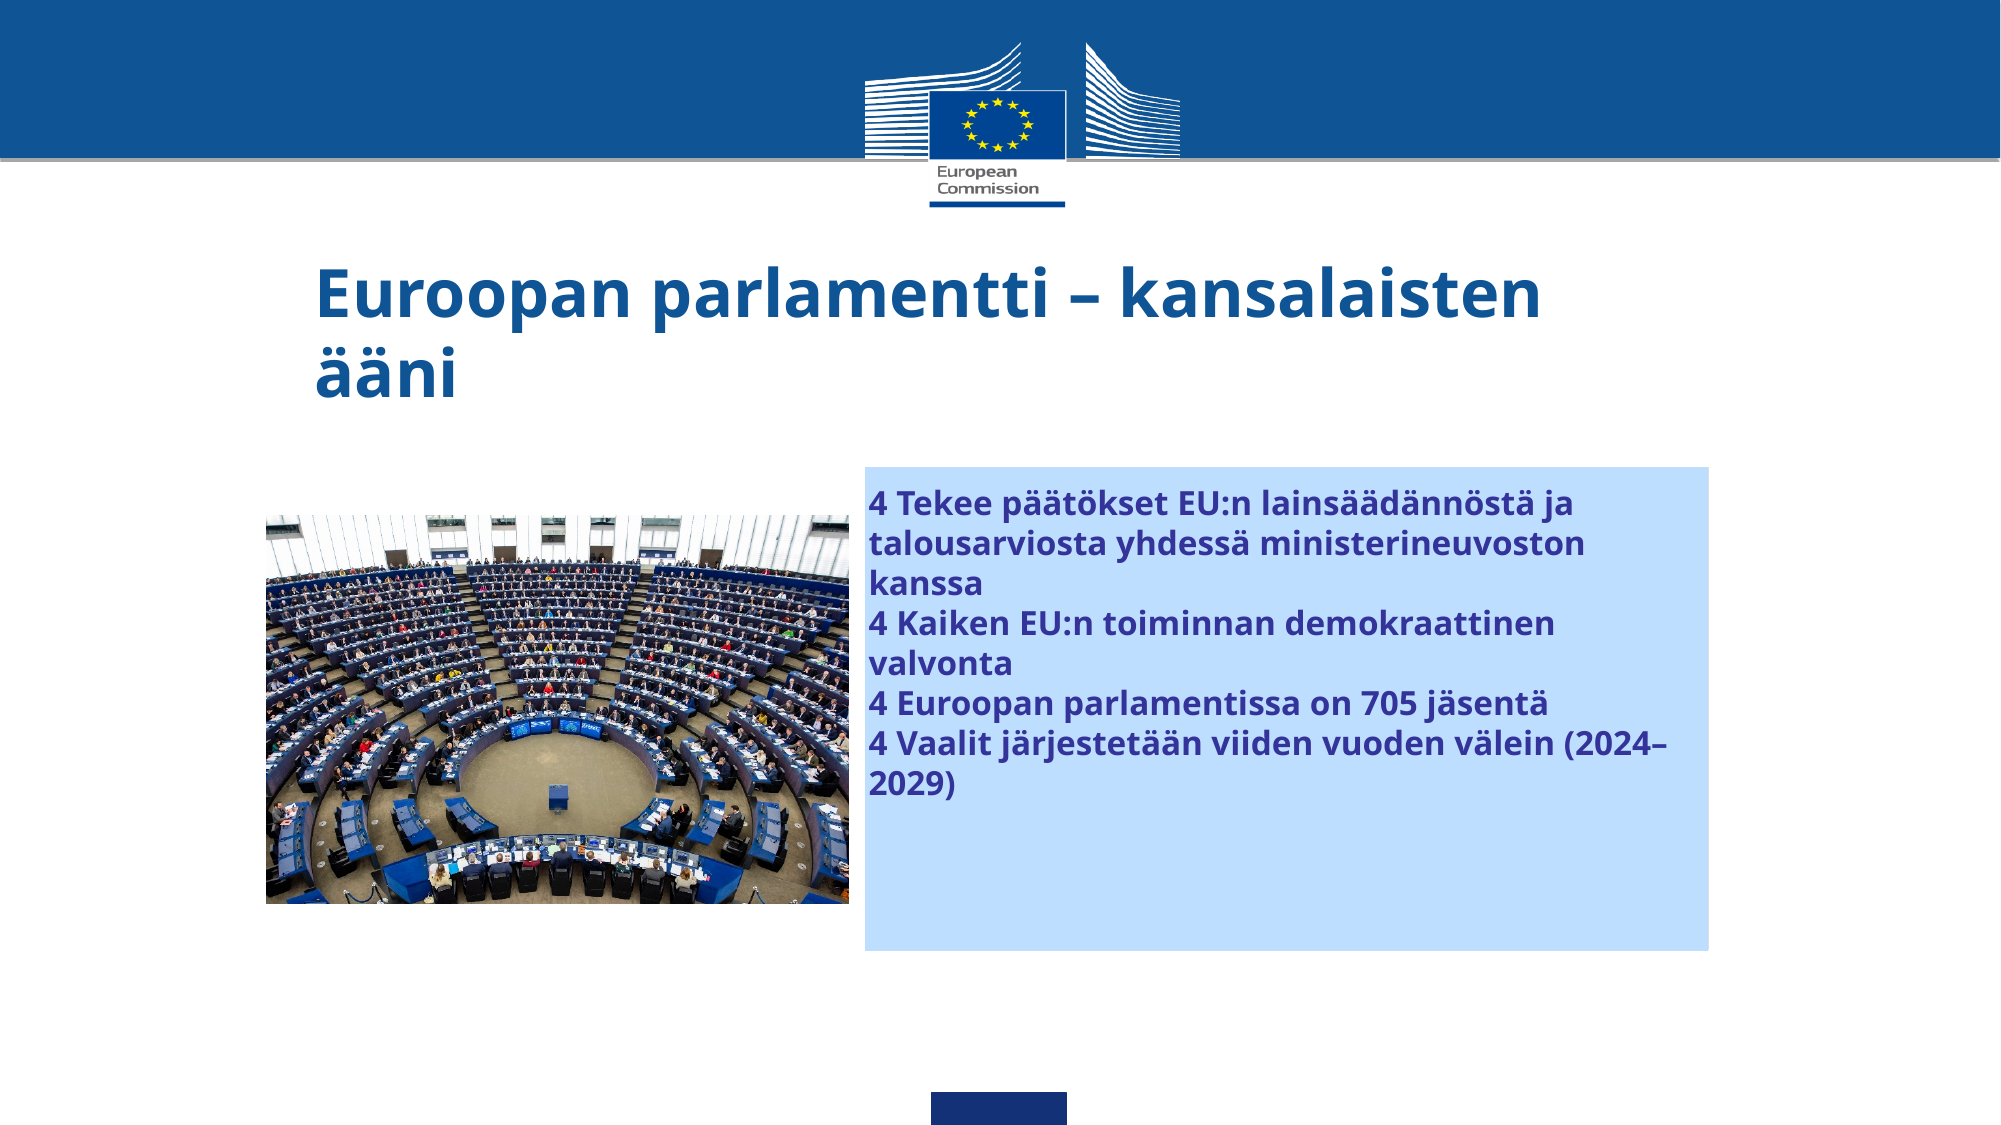

Euroopan parlamentti – kansalaisten ääni
4 Tekee päätökset EU:n lainsäädännöstä ja talousarviosta yhdessä ministerineuvoston kanssa
4 Kaiken EU:n toiminnan demokraattinen valvonta
4 Euroopan parlamentissa on 705 jäsentä
4 Vaalit järjestetään viiden vuoden välein (2024–2029)